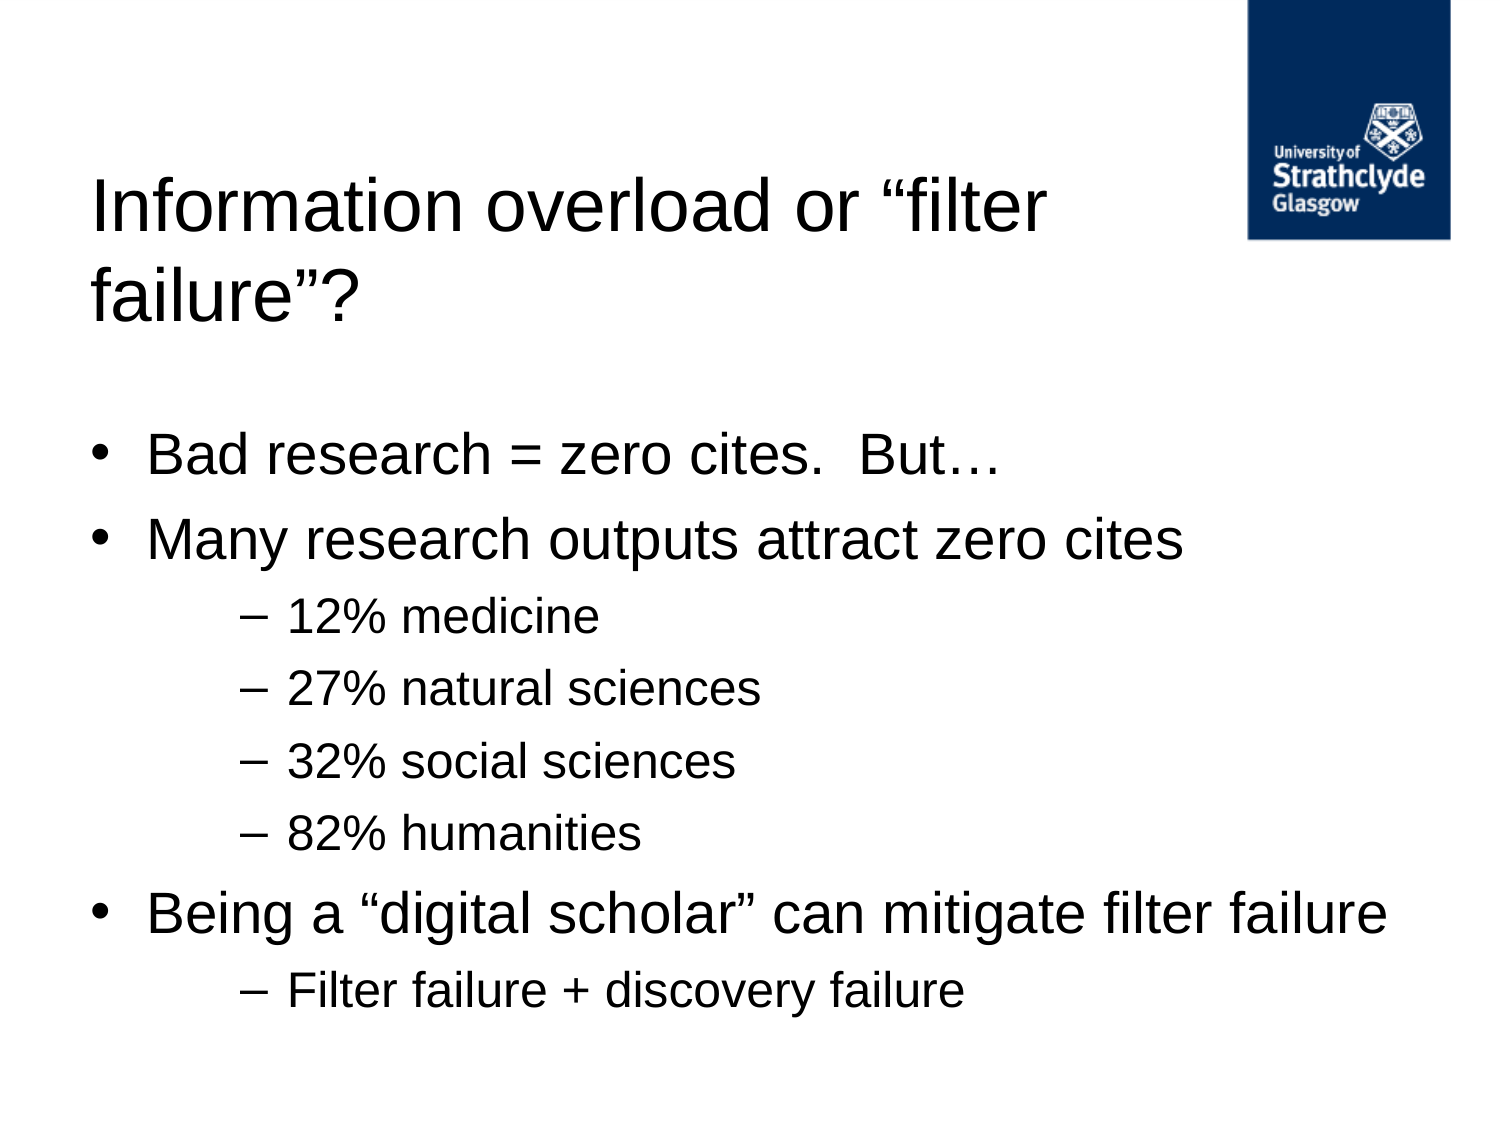

Information overload or “filter failure”?
# Bad research = zero cites. But…
Many research outputs attract zero cites
12% medicine
27% natural sciences
32% social sciences
82% humanities
Being a “digital scholar” can mitigate filter failure
Filter failure + discovery failure